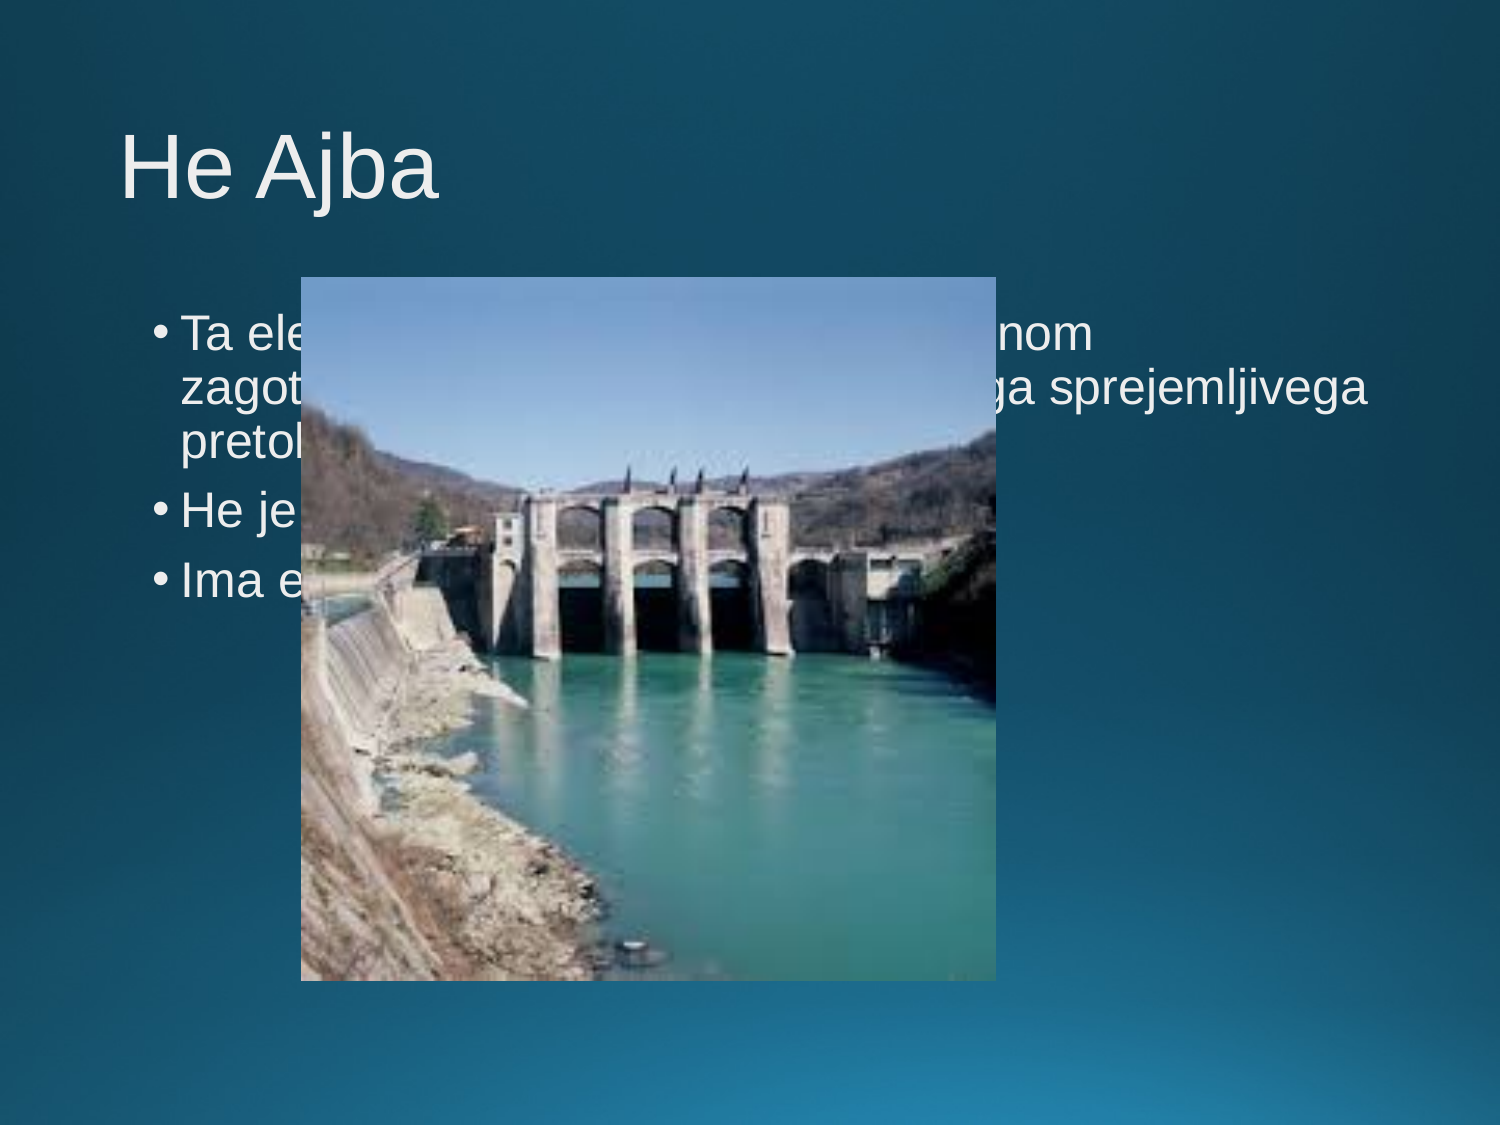

# He Ajba
Ta elektrarna je bila zgrajena z namenom zagotavljanja minimalnega ekološkega sprejemljivega pretoka reke Soče.
He je bila zgrajena leta 2008.
Ima eno vertikalno cevno turbino.